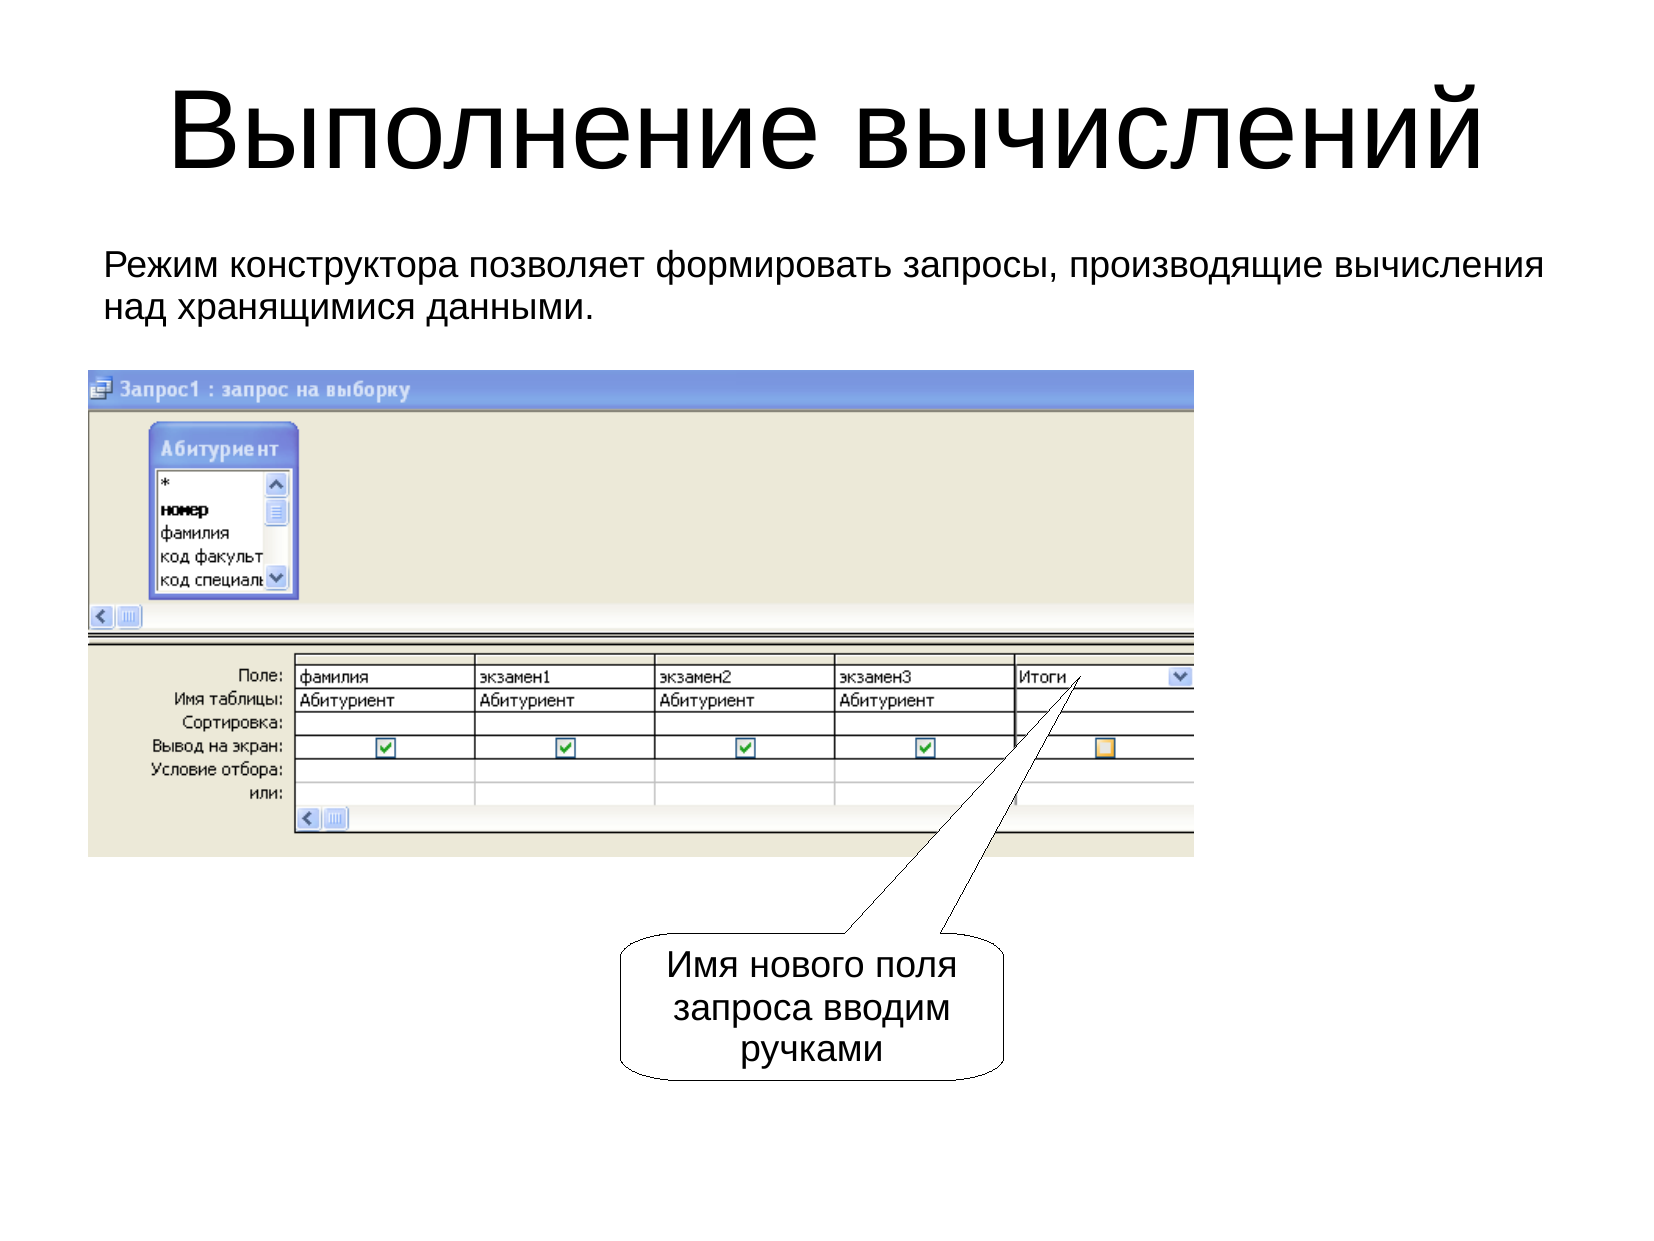

Выполнение вычислений
Режим конструктора позволяет формировать запросы, производящие вычисления над хранящимися данными.
Имя нового поля
запроса вводим
ручками